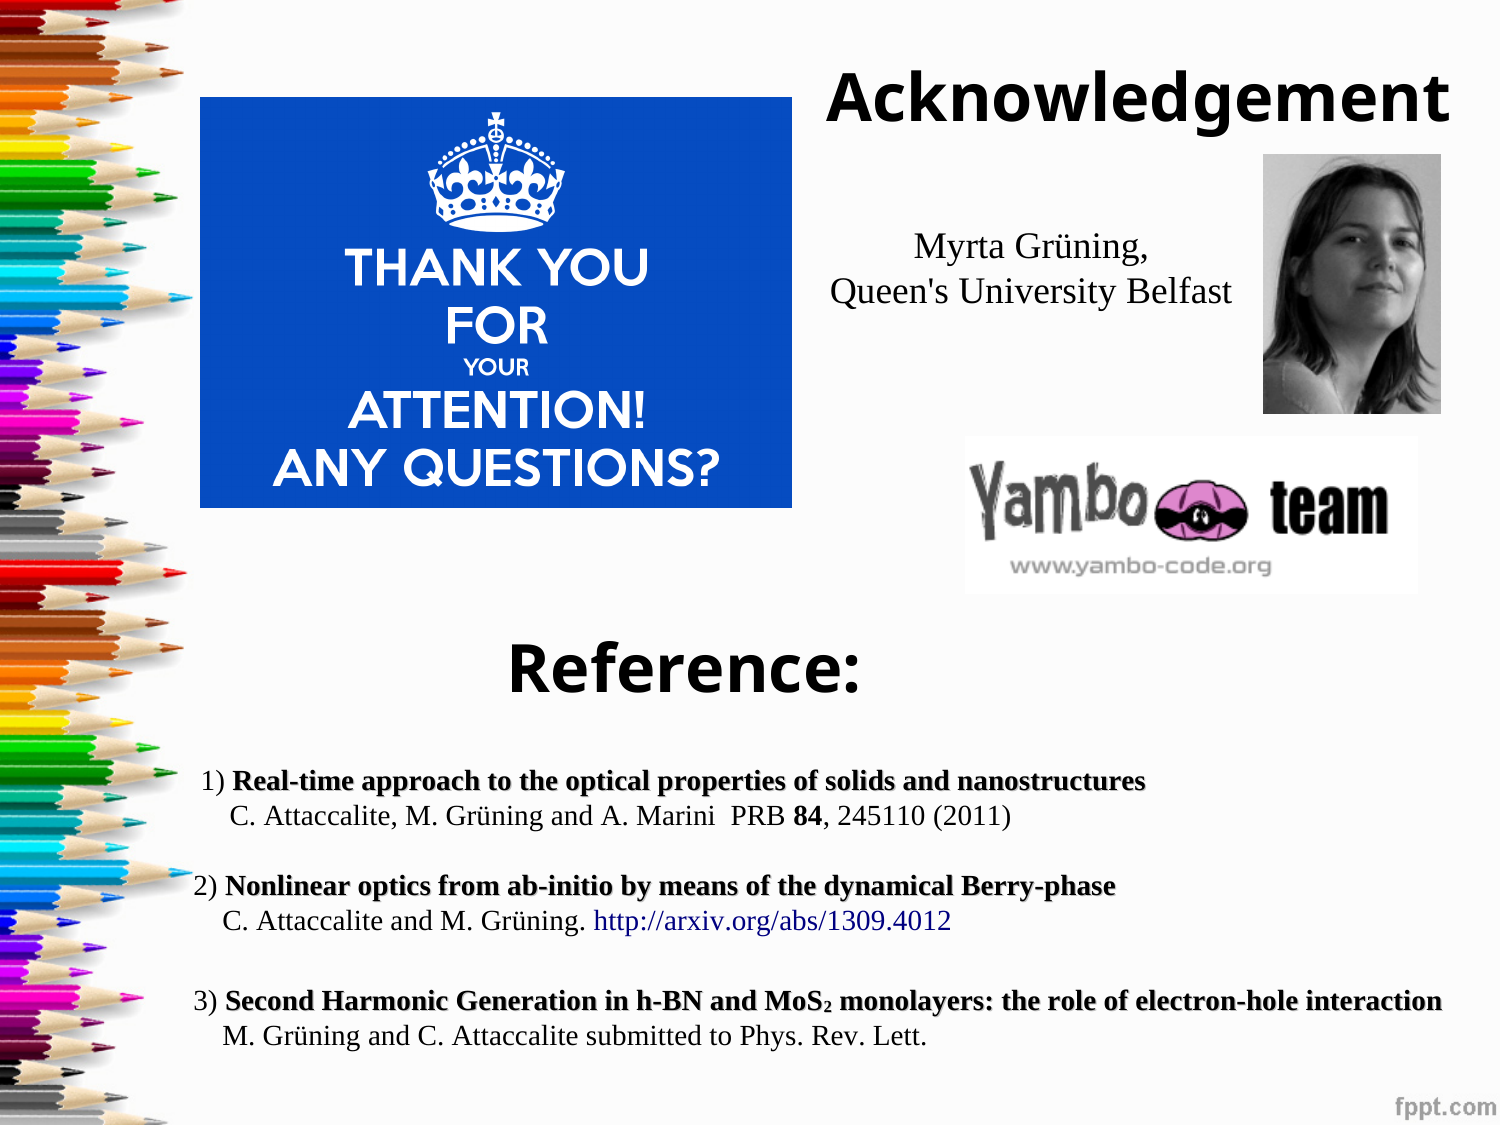

# Acknowledgement
Myrta Grüning,
Queen's University Belfast
Reference:
 1) Real-time approach to the optical properties of solids and nanostructures
 C. Attaccalite, M. Grüning and A. Marini PRB 84, 245110 (2011)
 2) Nonlinear optics from ab-initio by means of the dynamical Berry-phase
 C. Attaccalite and M. Grüning. http://arxiv.org/abs/1309.4012
 3) Second Harmonic Generation in h-BN and MoS2 monolayers: the role of electron-hole interaction
 M. Grüning and C. Attaccalite submitted to Phys. Rev. Lett.